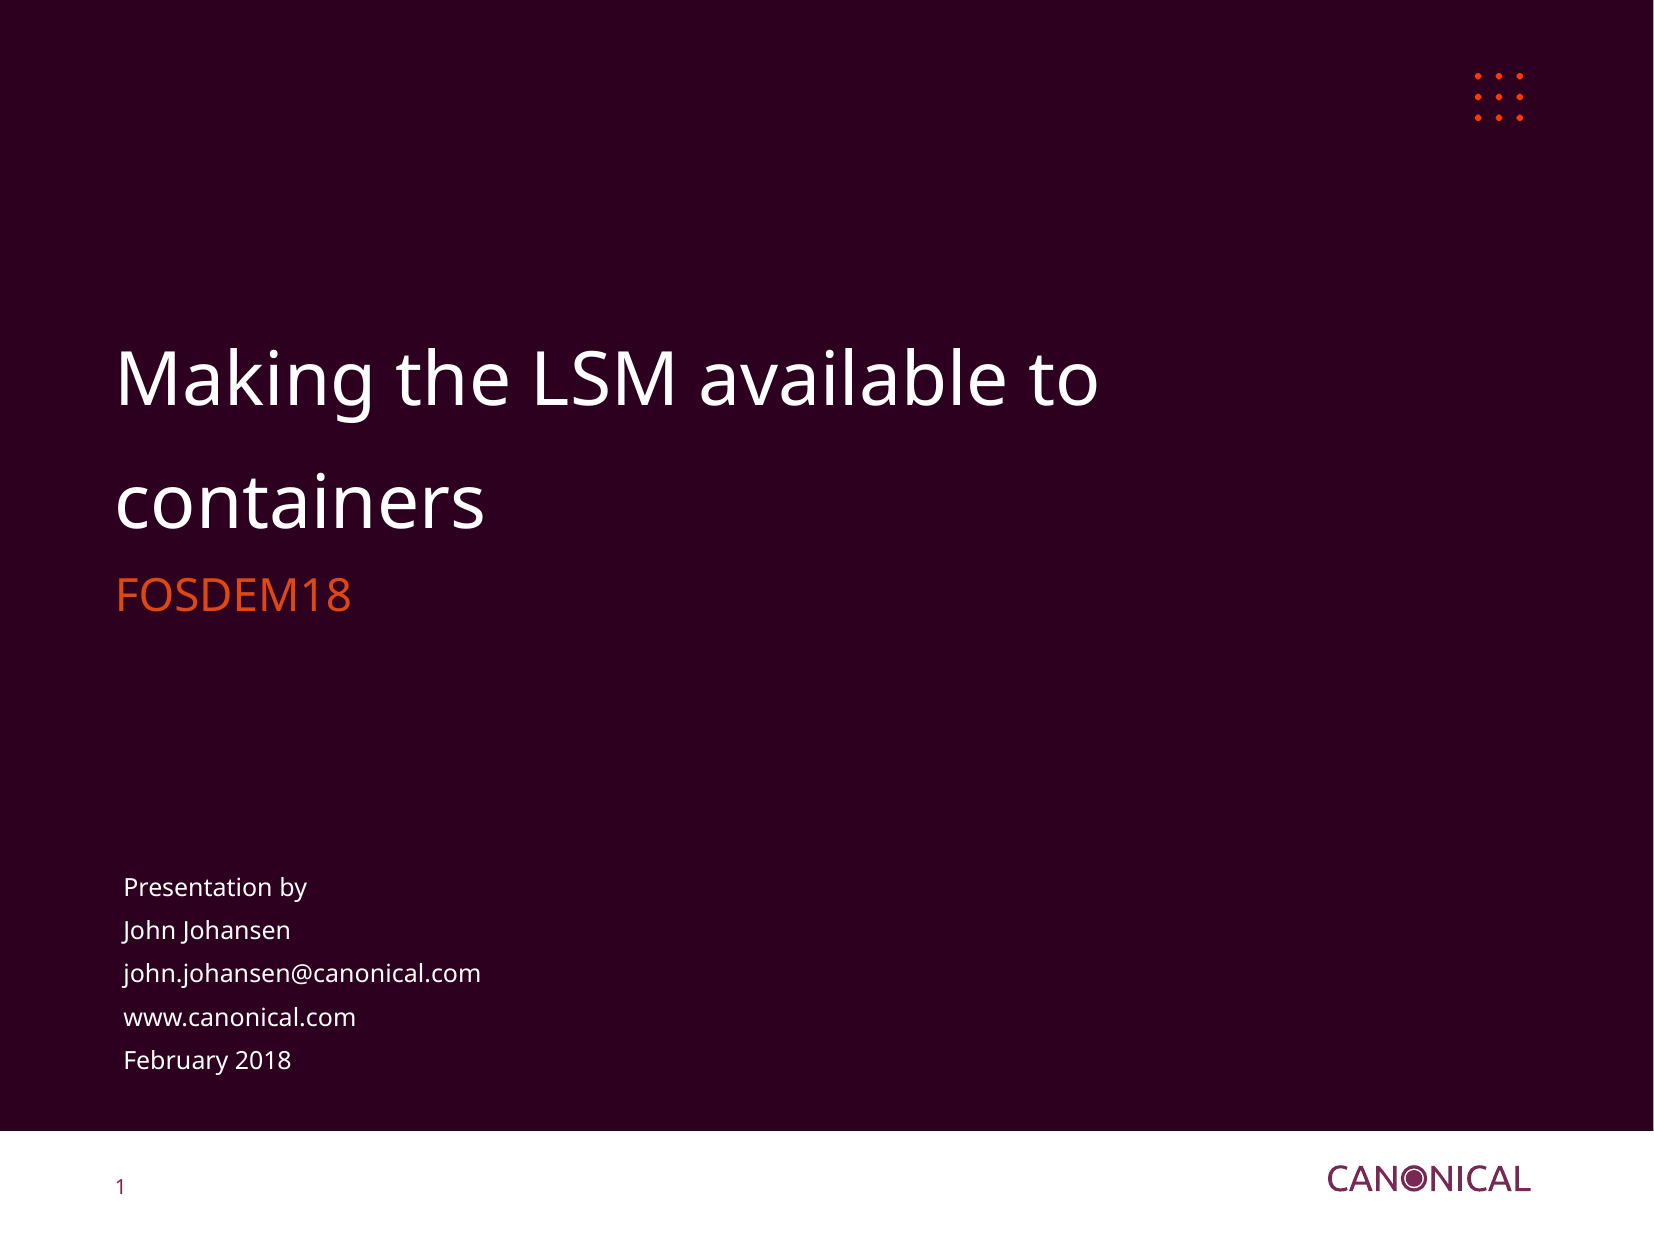

# Making the LSM available to containers FOSDEM18
Presentation by
John Johansen
john.johansen@canonical.com
www.canonical.com
February 2018